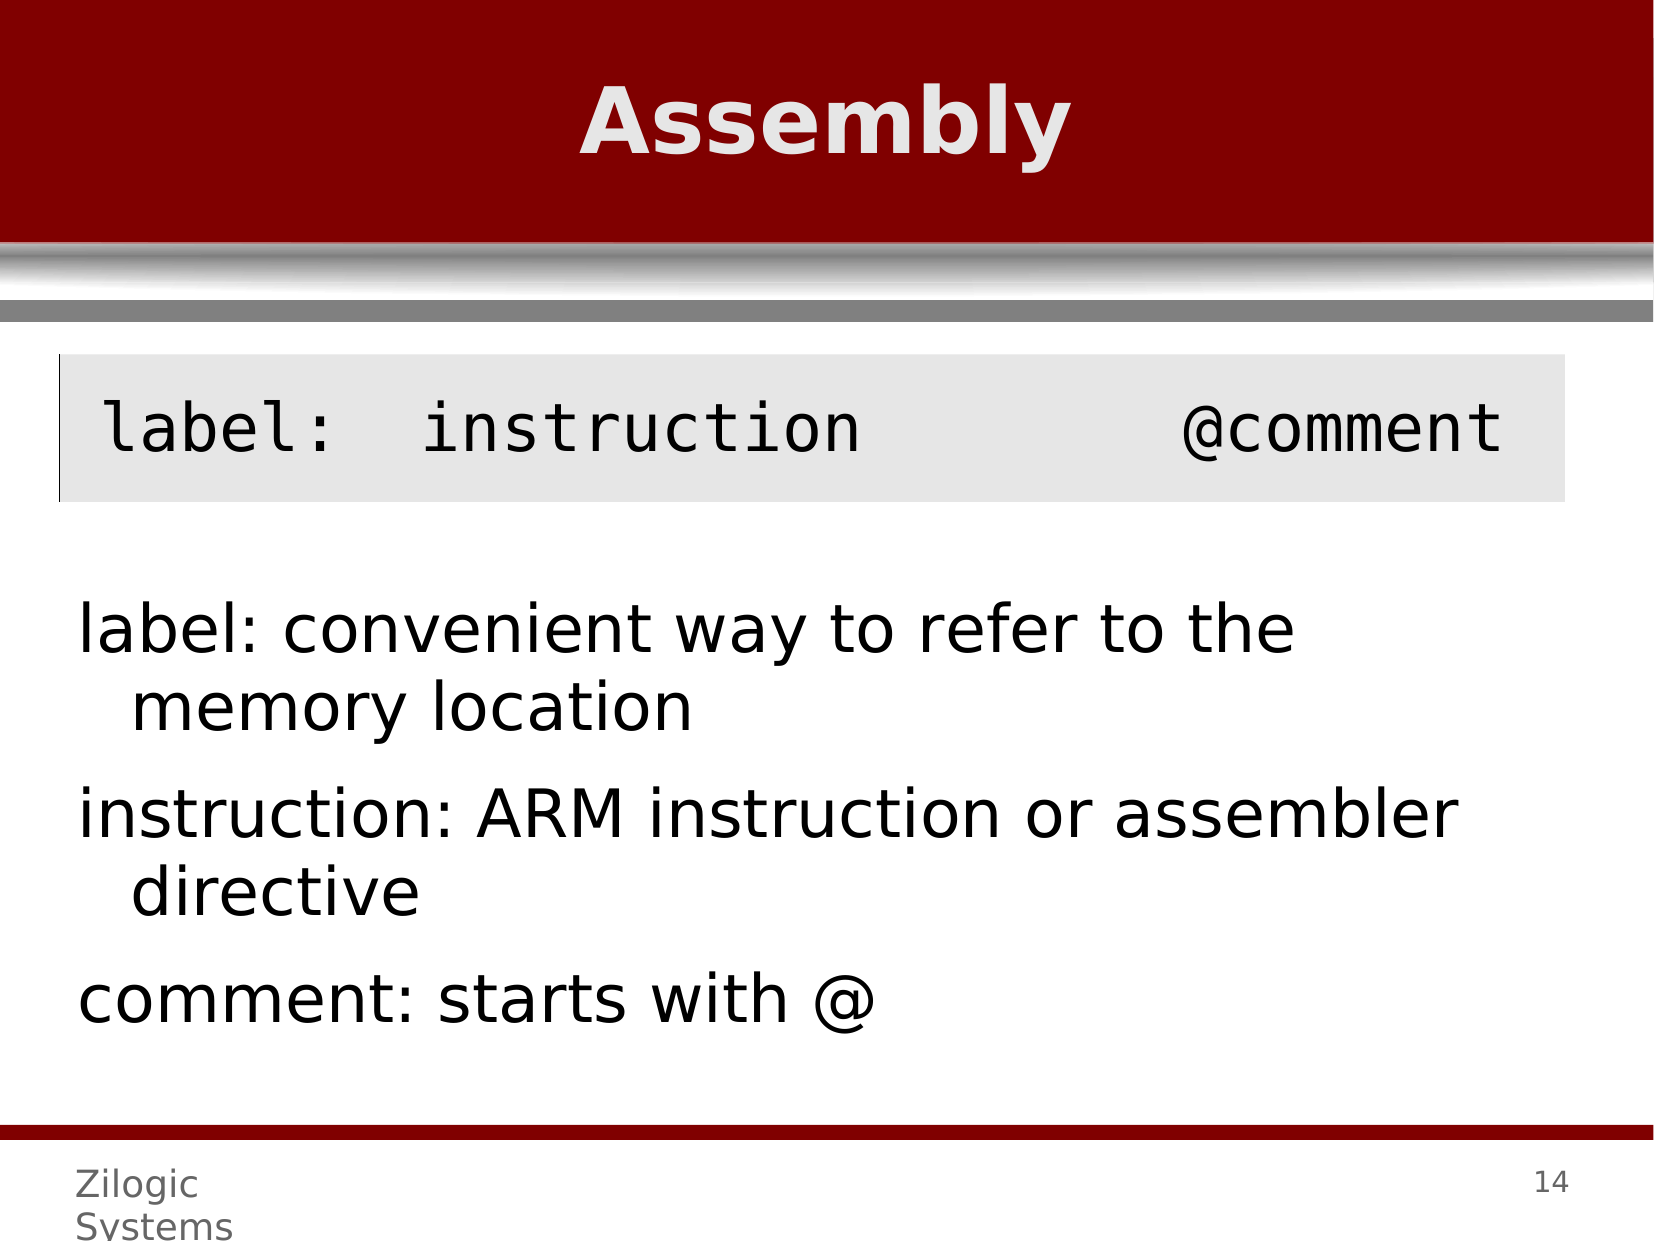

# Assembly
 label: instruction					@comment
label: convenient way to refer to the memory location
instruction: ARM instruction or assembler directive
comment: starts with @
14